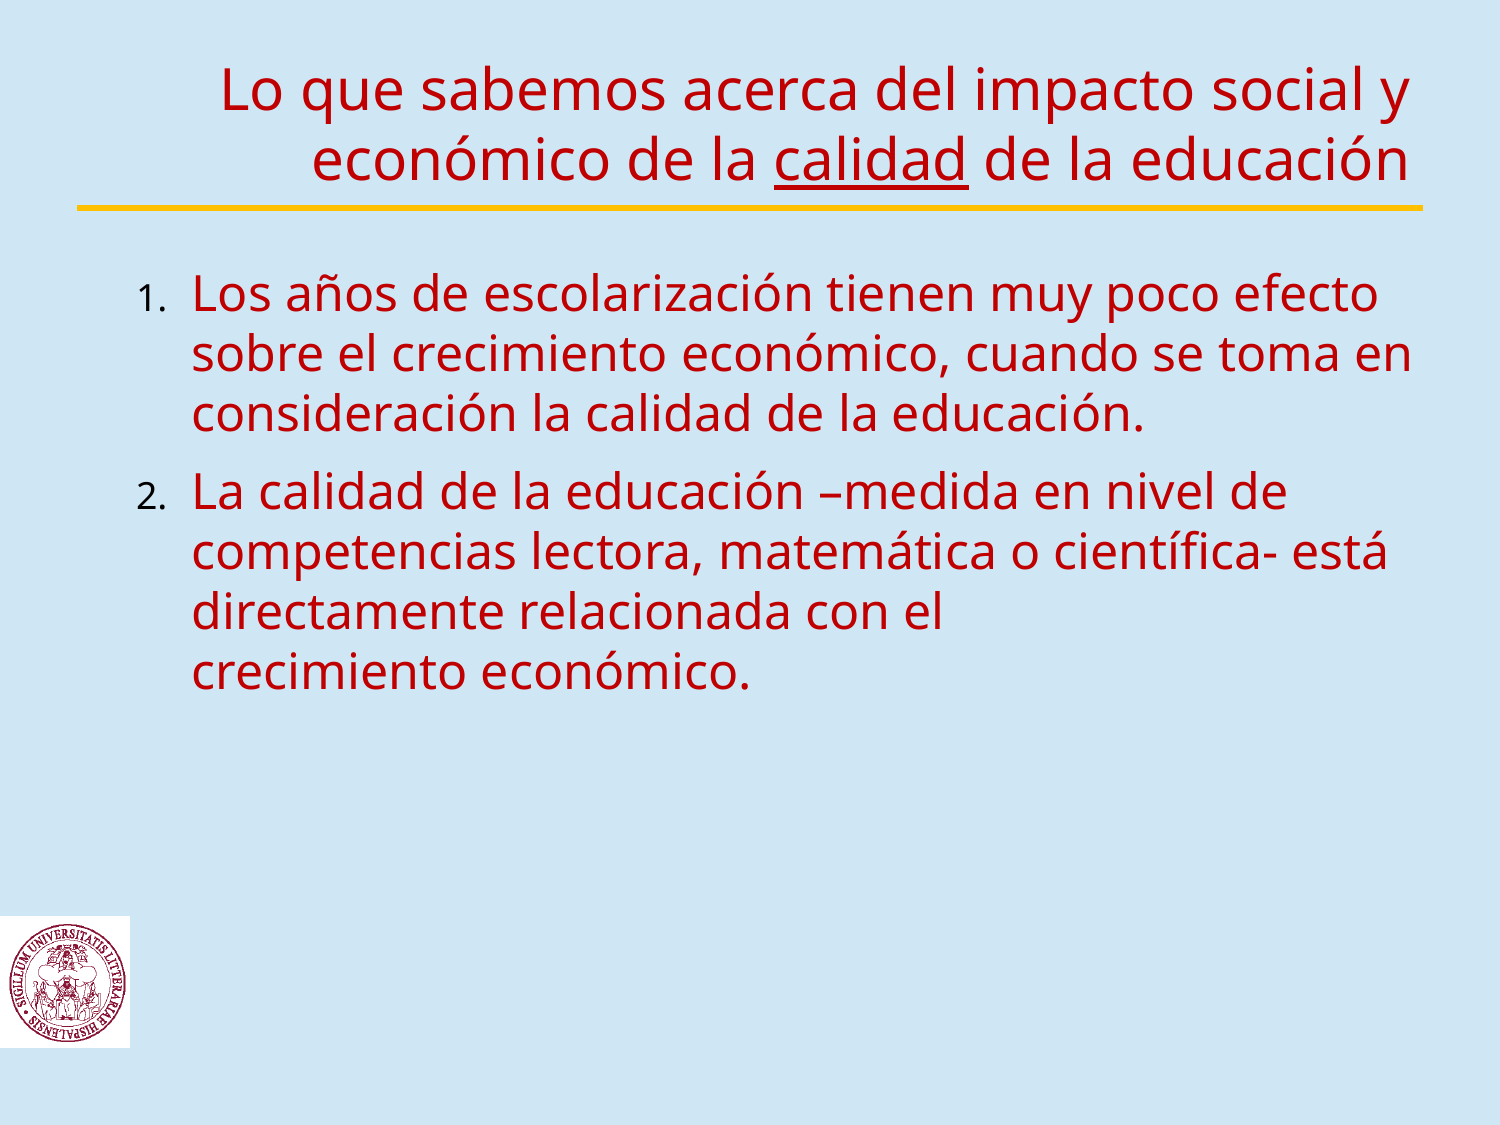

# Lo que sabemos acerca del impacto social y económico de la calidad de la educación
Los años de escolarización tienen muy poco efecto sobre el crecimiento económico, cuando se toma en consideración la calidad de la educación.
La calidad de la educación –medida en nivel de competencias lectora, matemática o científica- está directamente relacionada con el crecimiento económico.